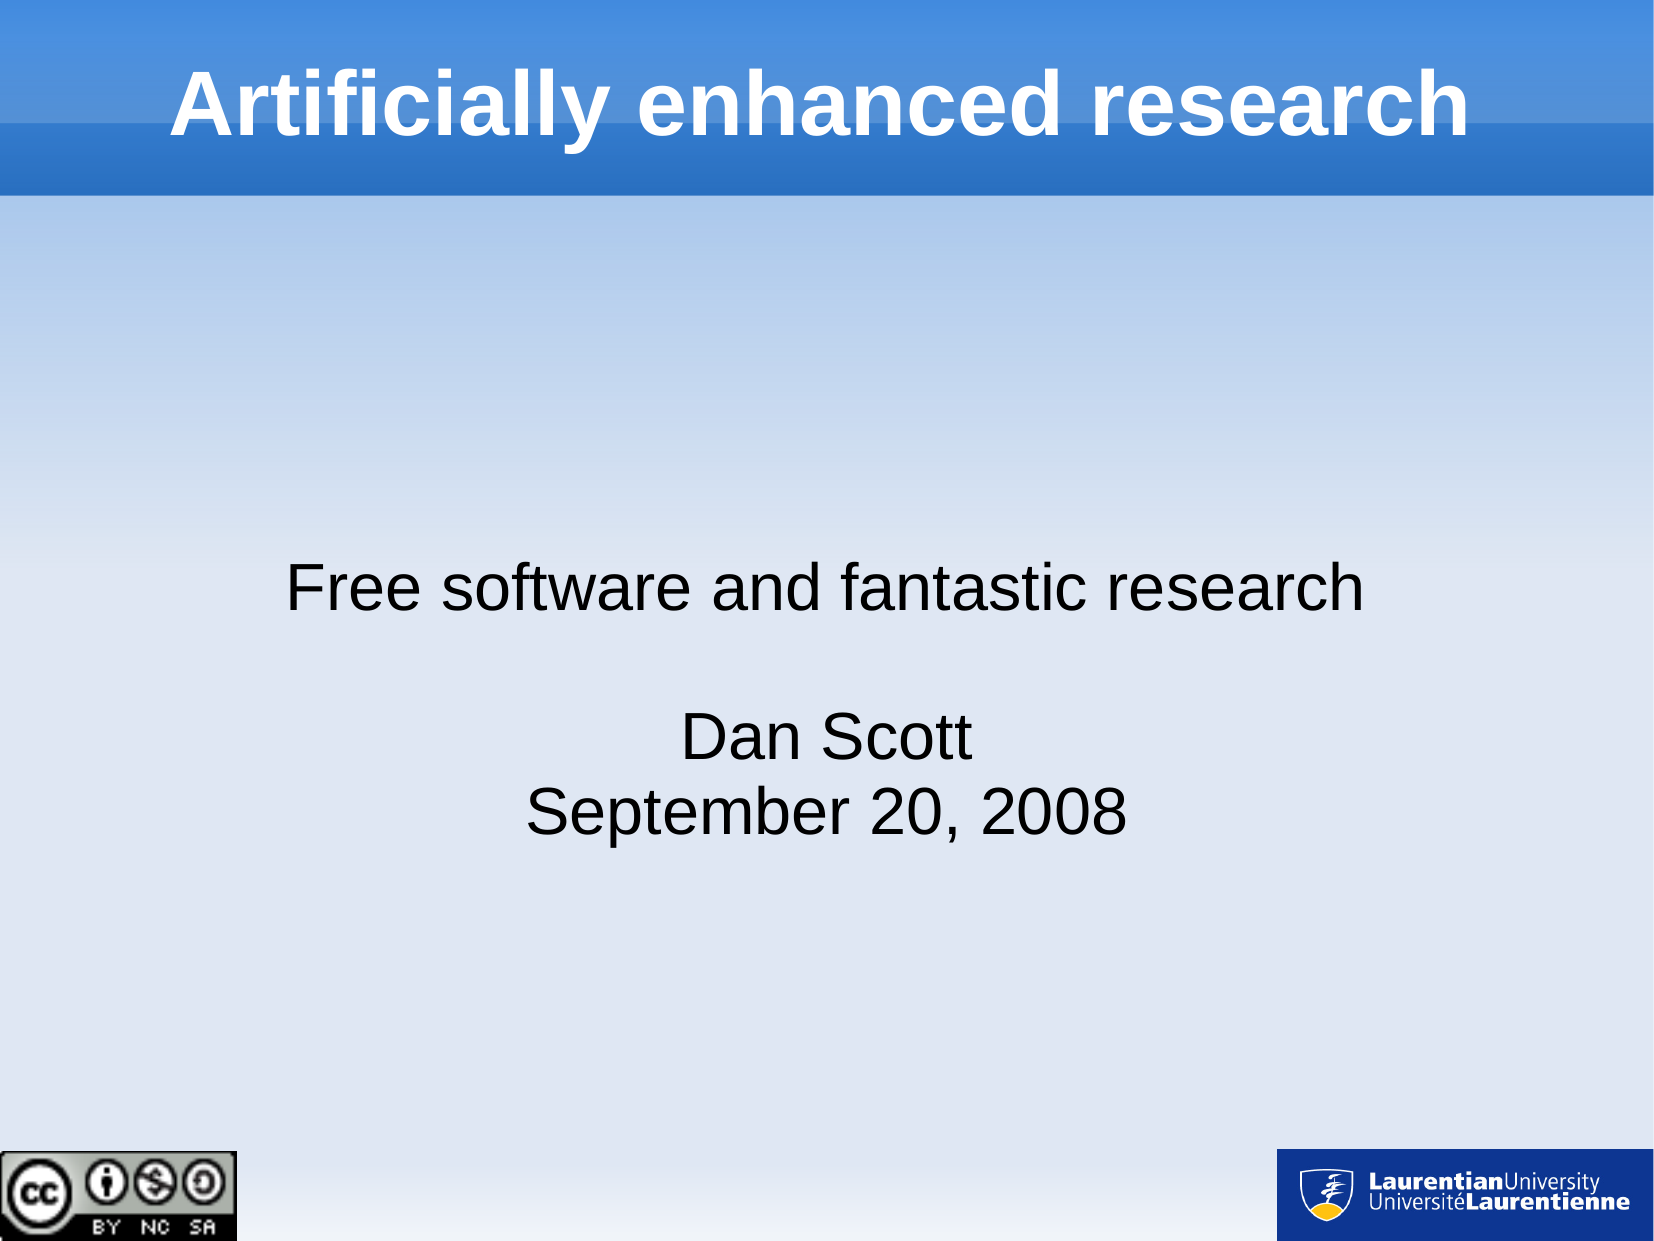

# Artificially enhanced research
Free software and fantastic research
Dan Scott
September 20, 2008